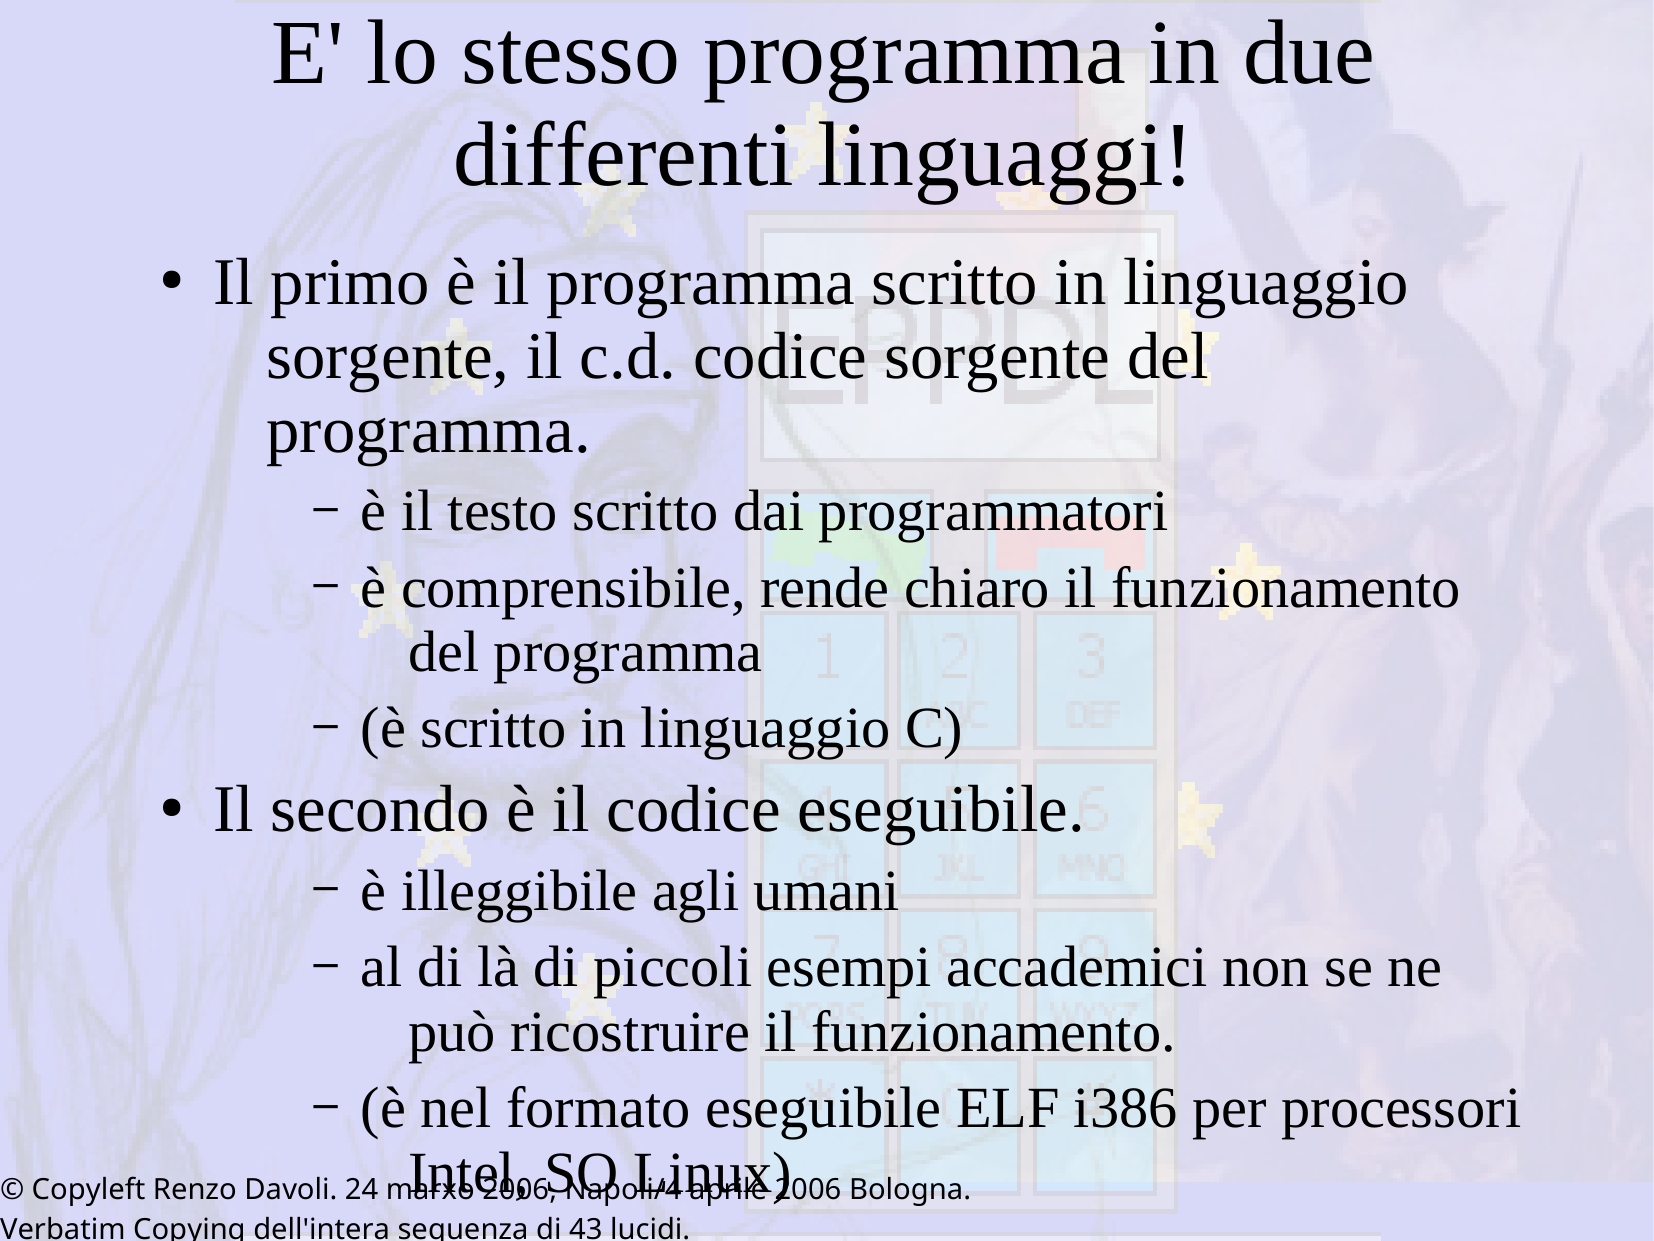

# E' lo stesso programma in due differenti linguaggi!
Il primo è il programma scritto in linguaggio sorgente, il c.d. codice sorgente del programma.
è il testo scritto dai programmatori
è comprensibile, rende chiaro il funzionamento del programma
(è scritto in linguaggio C)
Il secondo è il codice eseguibile.
è illeggibile agli umani
al di là di piccoli esempi accademici non se ne può ricostruire il funzionamento.
(è nel formato eseguibile ELF i386 per processori Intel, SO Linux)